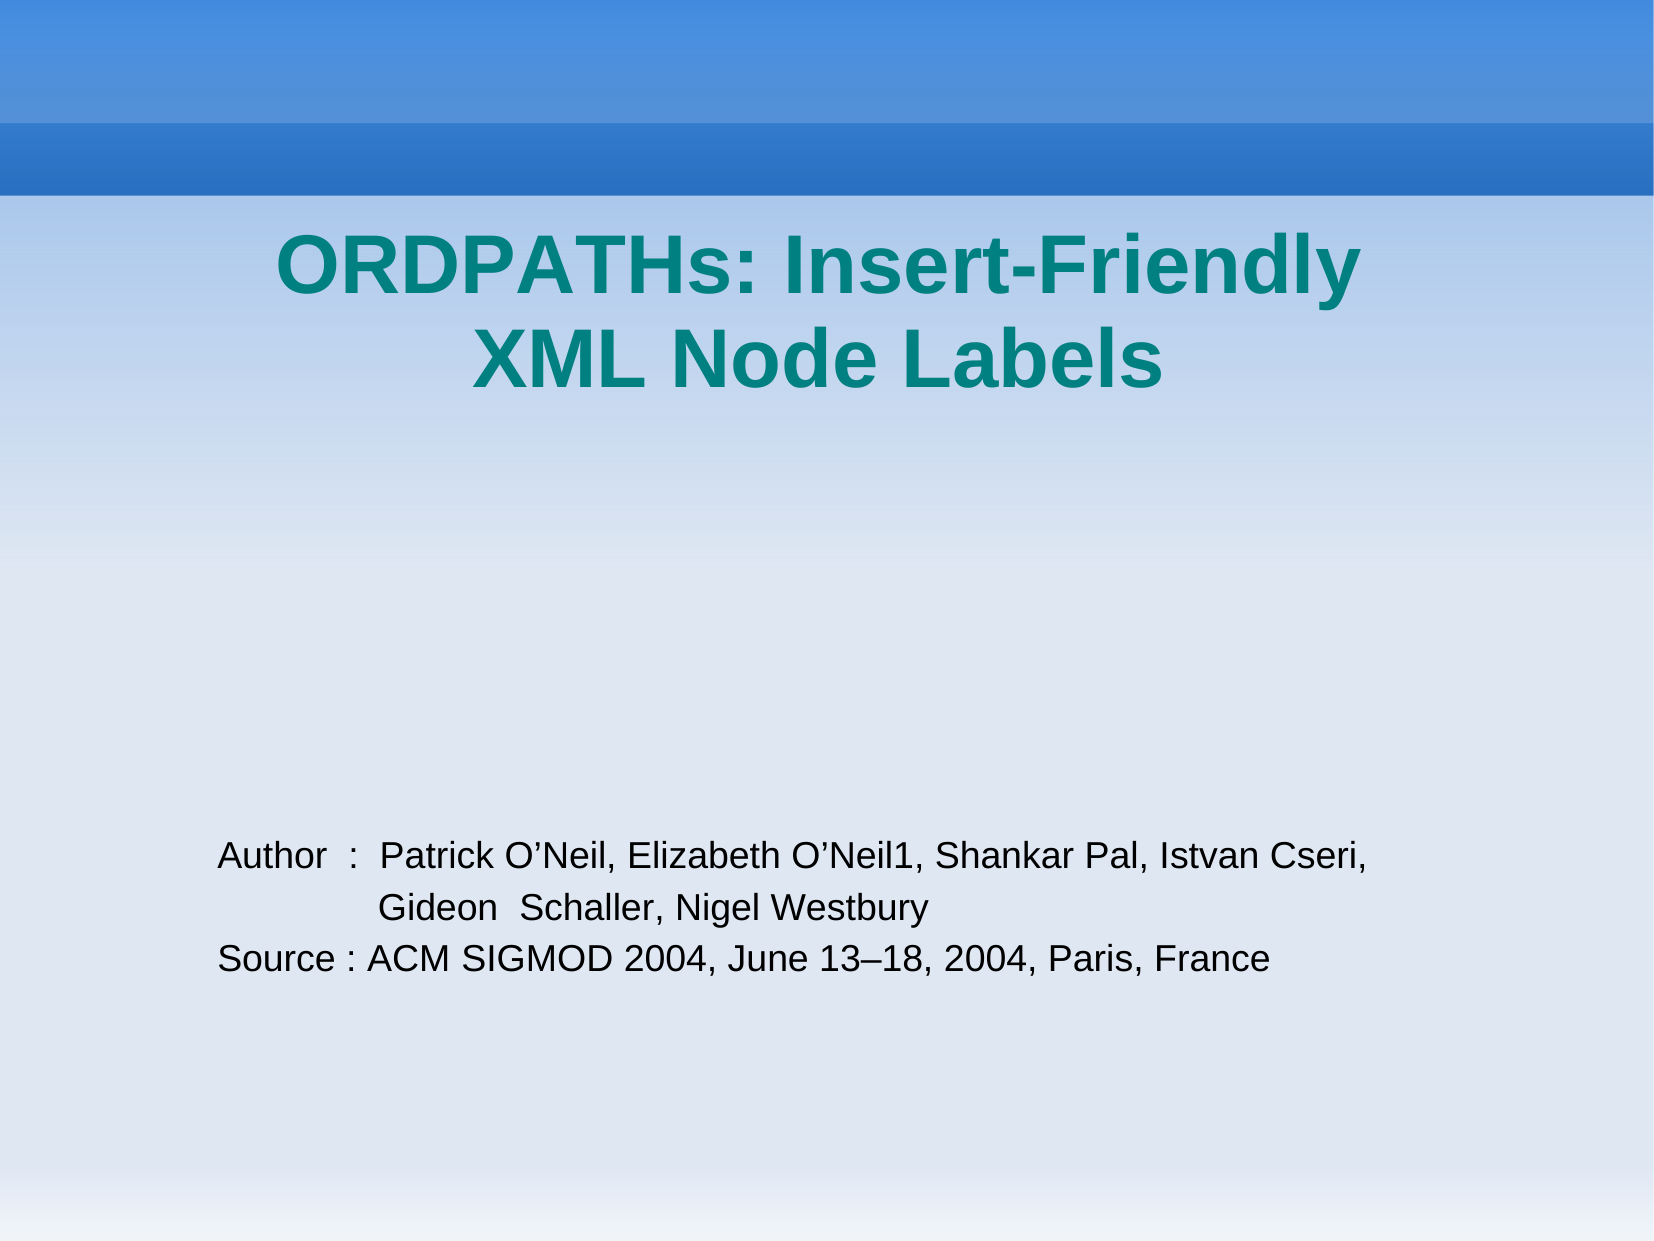

#
ORDPATHs: Insert-Friendly XML Node Labels
Author : Patrick O’Neil, Elizabeth O’Neil1, Shankar Pal, Istvan Cseri,
	 Gideon Schaller, Nigel Westbury
Source : ACM SIGMOD 2004, June 13–18, 2004, Paris, France